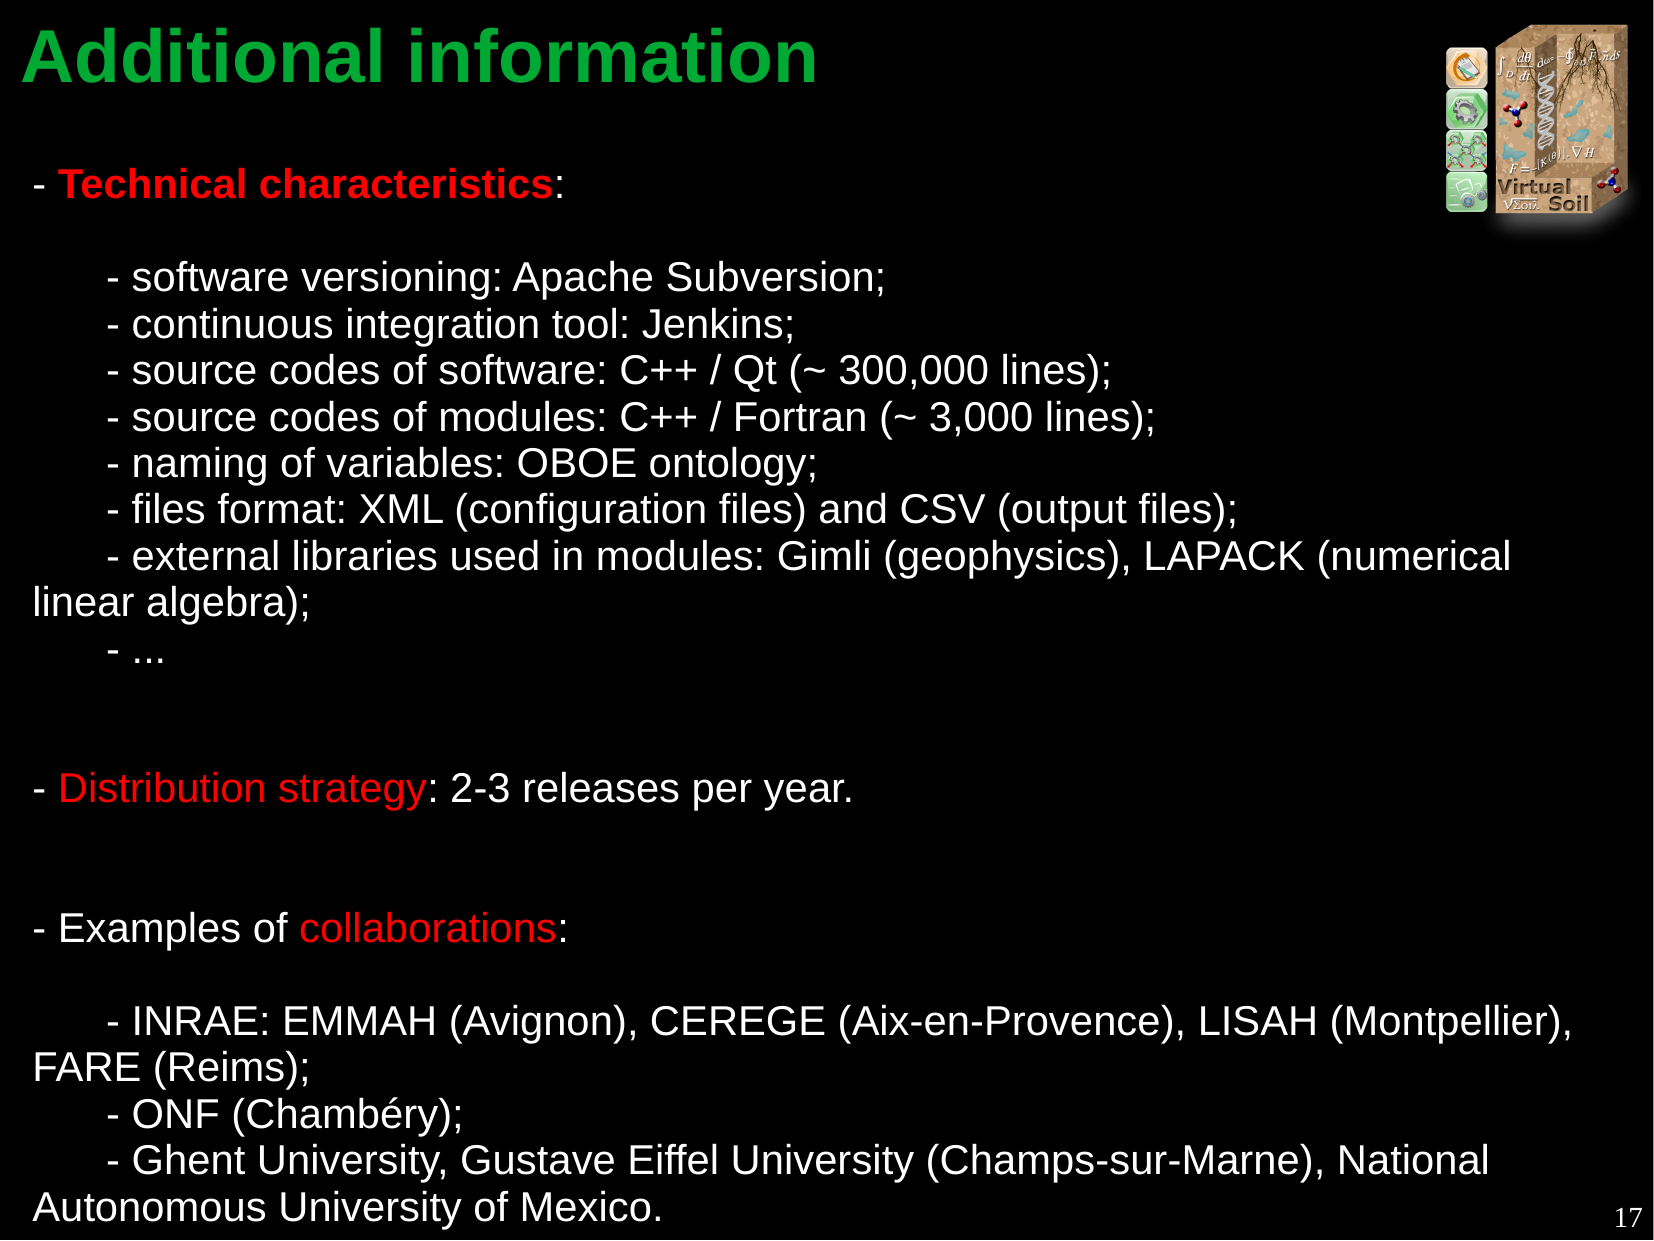

Additional information
- Technical characteristics:
	- software versioning: Apache Subversion;
	- continuous integration tool: Jenkins;
	- source codes of software: C++ / Qt (~ 300,000 lines);
	- source codes of modules: C++ / Fortran (~ 3,000 lines);
	- naming of variables: OBOE ontology;
	- files format: XML (configuration files) and CSV (output files);
	- external libraries used in modules: Gimli (geophysics), LAPACK (numerical linear algebra);
	- ...
- Distribution strategy: 2-3 releases per year.
- Examples of collaborations:
	- INRAE: EMMAH (Avignon), CEREGE (Aix-en-Provence), LISAH (Montpellier), FARE (Reims);
	- ONF (Chambéry);
	- Ghent University, Gustave Eiffel University (Champs-sur-Marne), National Autonomous University of Mexico.
17